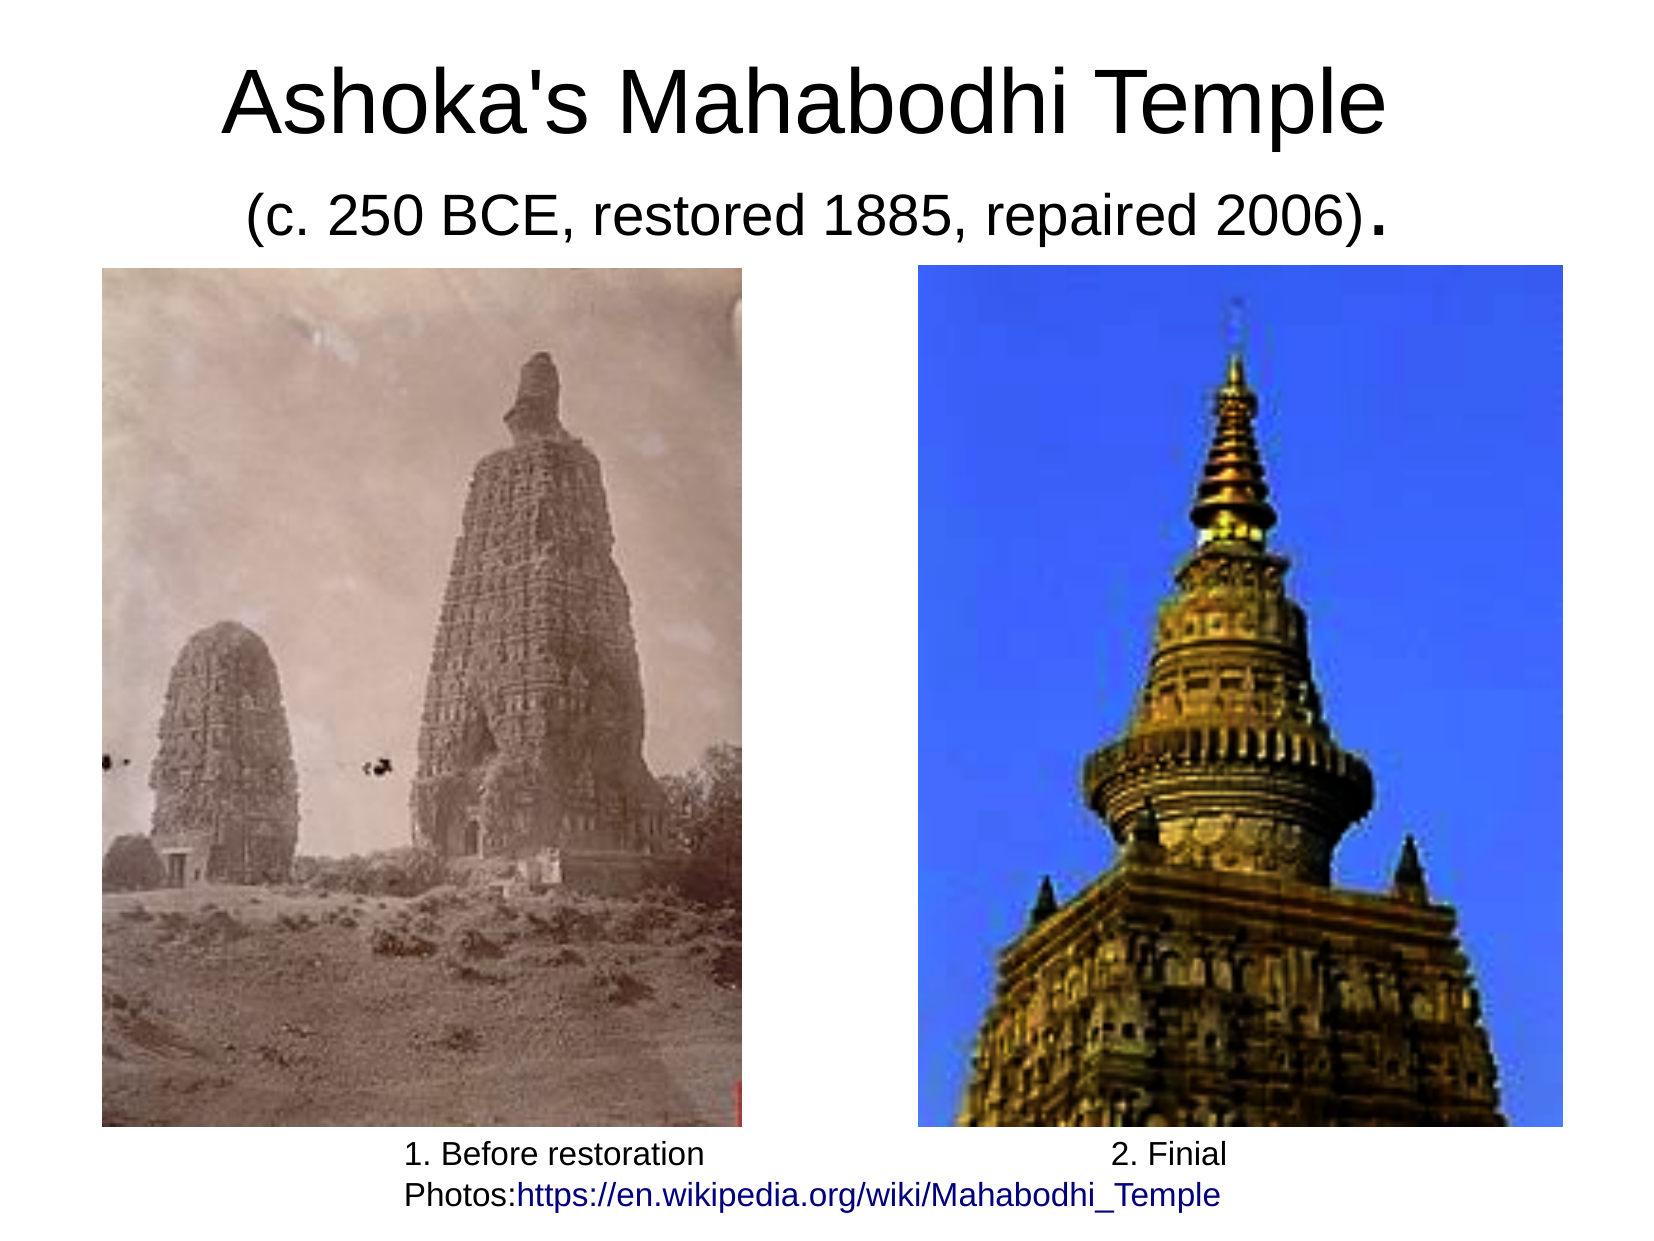

# Ashoka's Mahabodhi Temple (c. 250 BCE, restored 1885, repaired 2006).
1. Before restoration 2. Finial
Photos:https://en.wikipedia.org/wiki/Mahabodhi_Temple